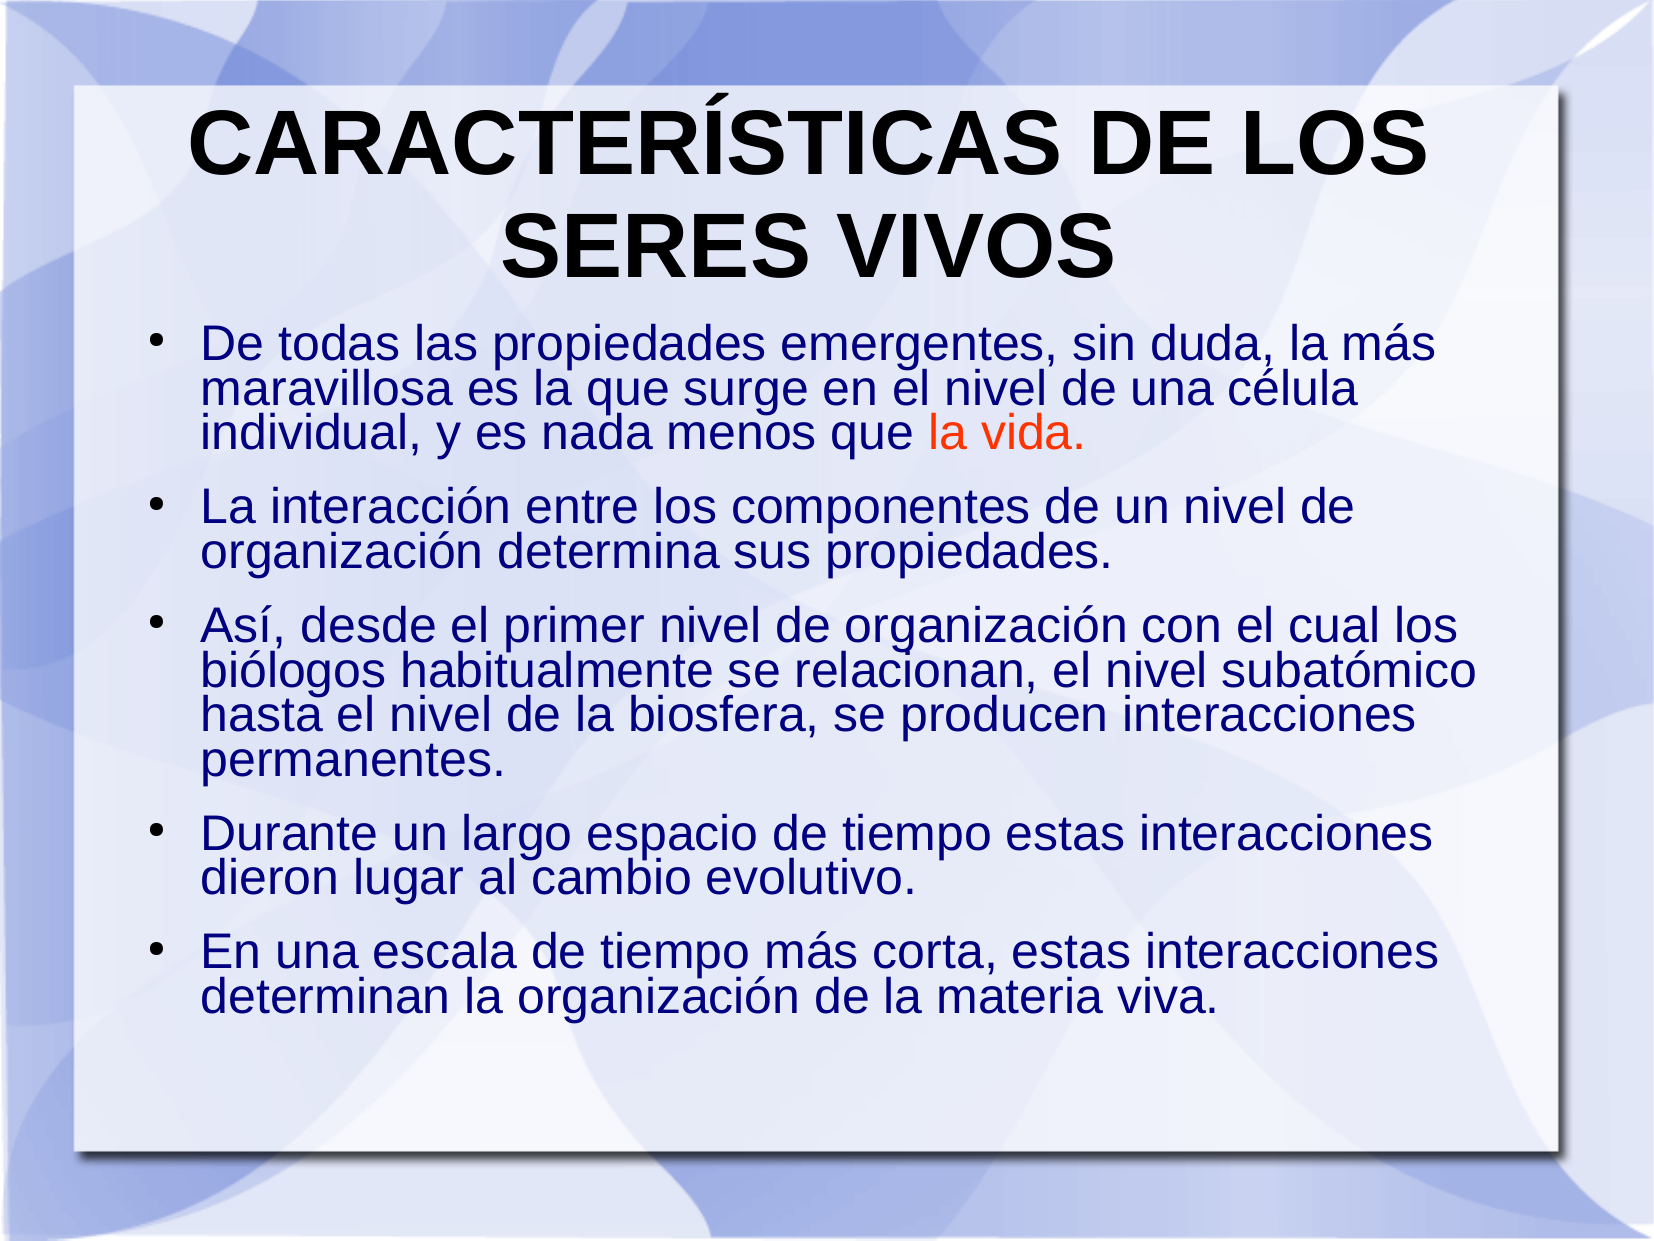

# CARACTERÍSTICAS DE LOS SERES VIVOS
De todas las propiedades emergentes, sin duda, la más maravillosa es la que surge en el nivel de una célula individual, y es nada menos que la vida.
La interacción entre los componentes de un nivel de organización determina sus propiedades.
Así, desde el primer nivel de organización con el cual los biólogos habitualmente se relacionan, el nivel subatómico hasta el nivel de la biosfera, se producen interacciones permanentes.
Durante un largo espacio de tiempo estas interacciones dieron lugar al cambio evolutivo.
En una escala de tiempo más corta, estas interacciones determinan la organización de la materia viva.